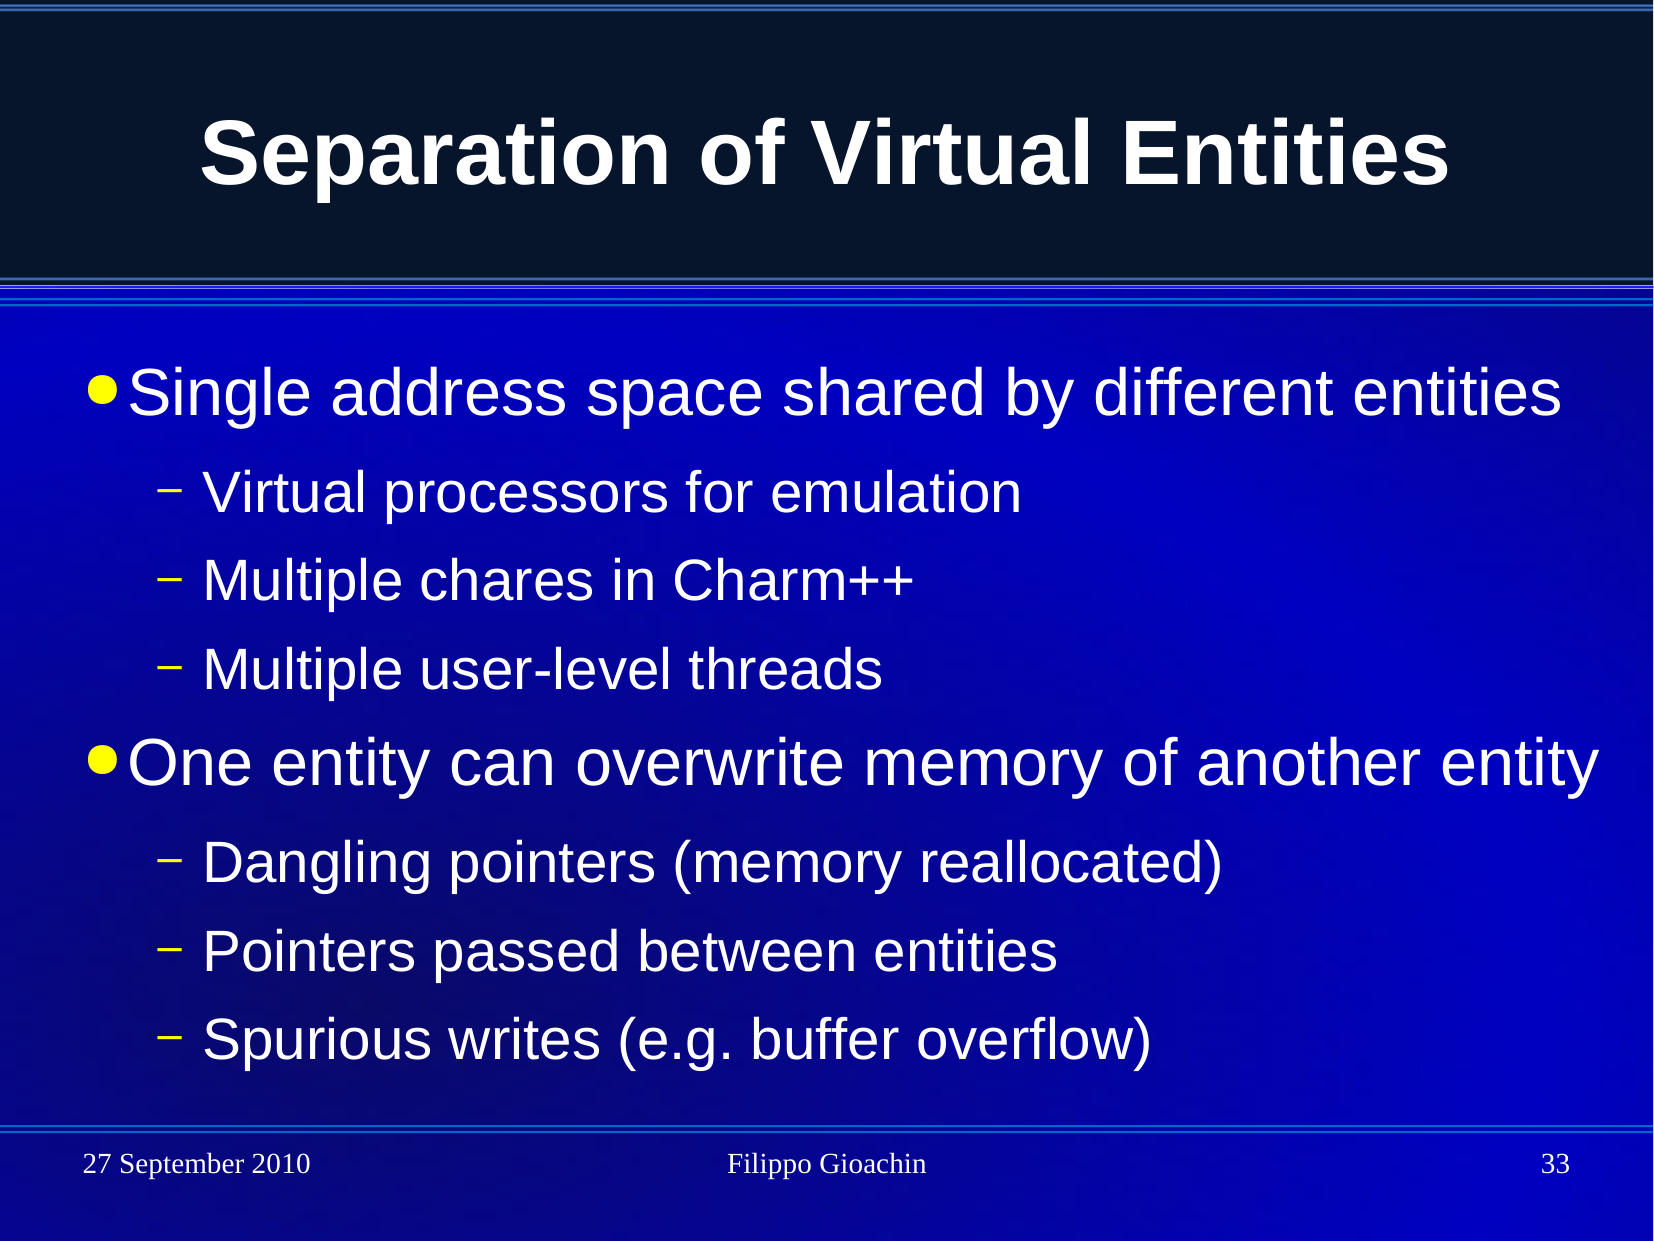

# Separation of Virtual Entities
Single address space shared by different entities
Virtual processors for emulation
Multiple chares in Charm++
Multiple user-level threads
One entity can overwrite memory of another entity
Dangling pointers (memory reallocated)
Pointers passed between entities
Spurious writes (e.g. buffer overflow)
27 September 2010
Filippo Gioachin
33